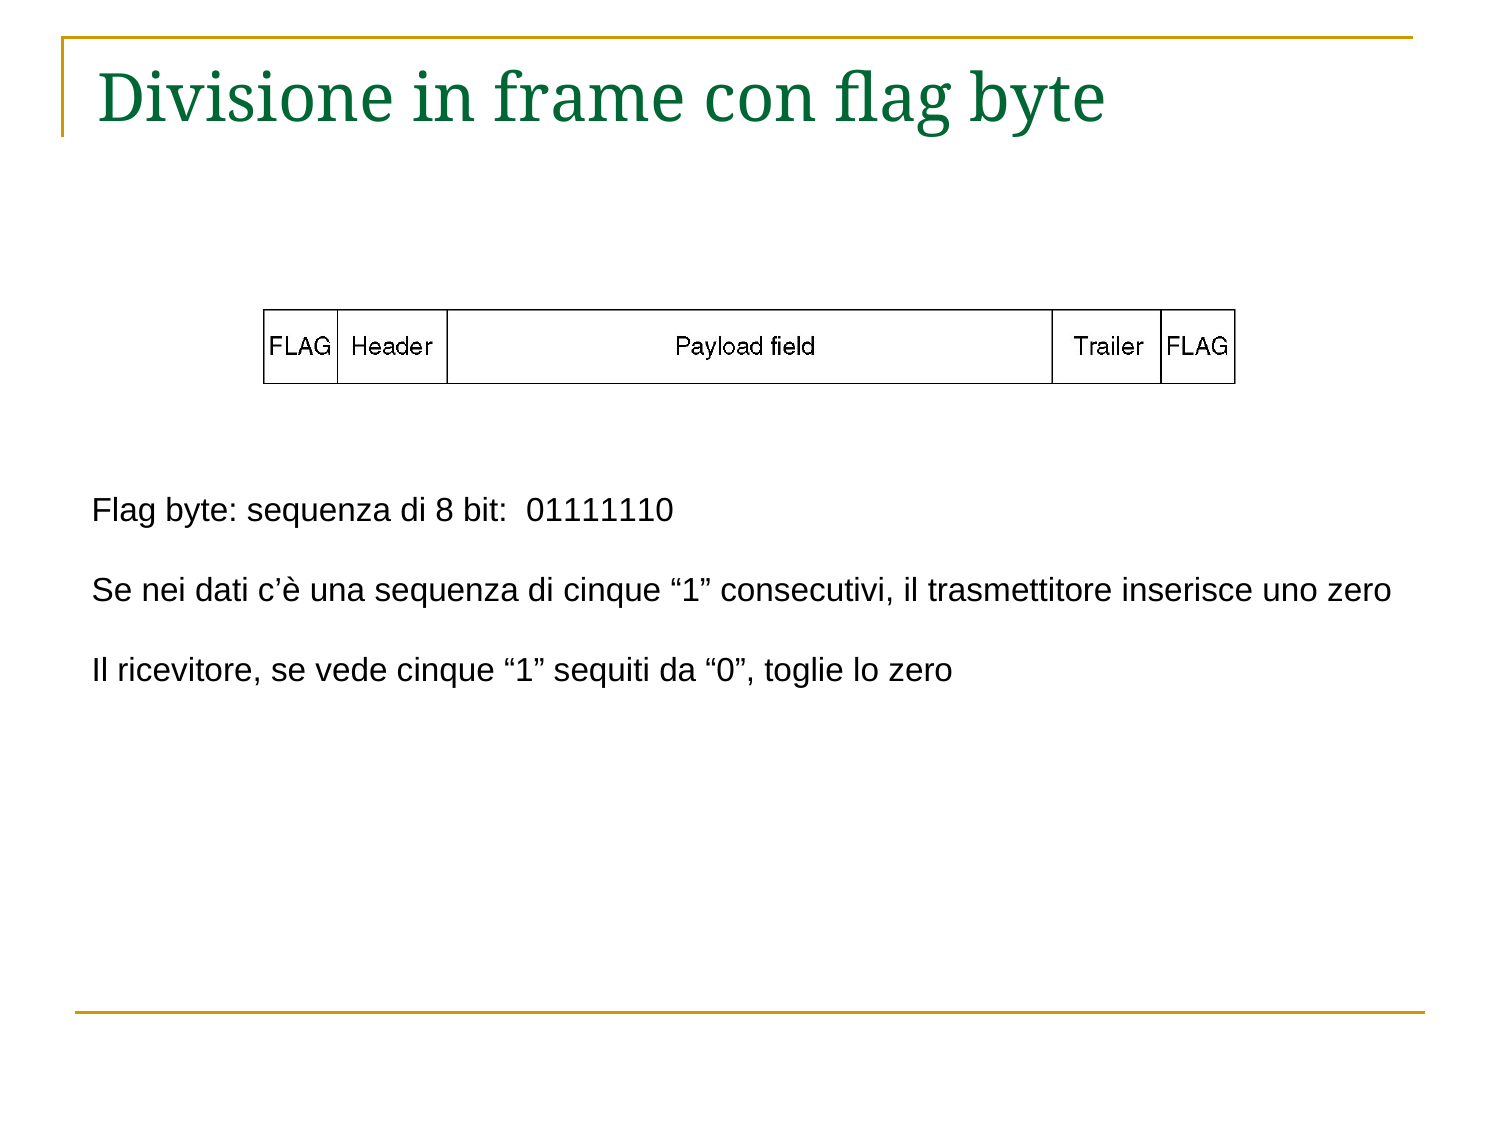

# Divisione in frame con flag byte
Flag byte: sequenza di 8 bit: 01111110
Se nei dati c’è una sequenza di cinque “1” consecutivi, il trasmettitore inserisce uno zero
Il ricevitore, se vede cinque “1” sequiti da “0”, toglie lo zero